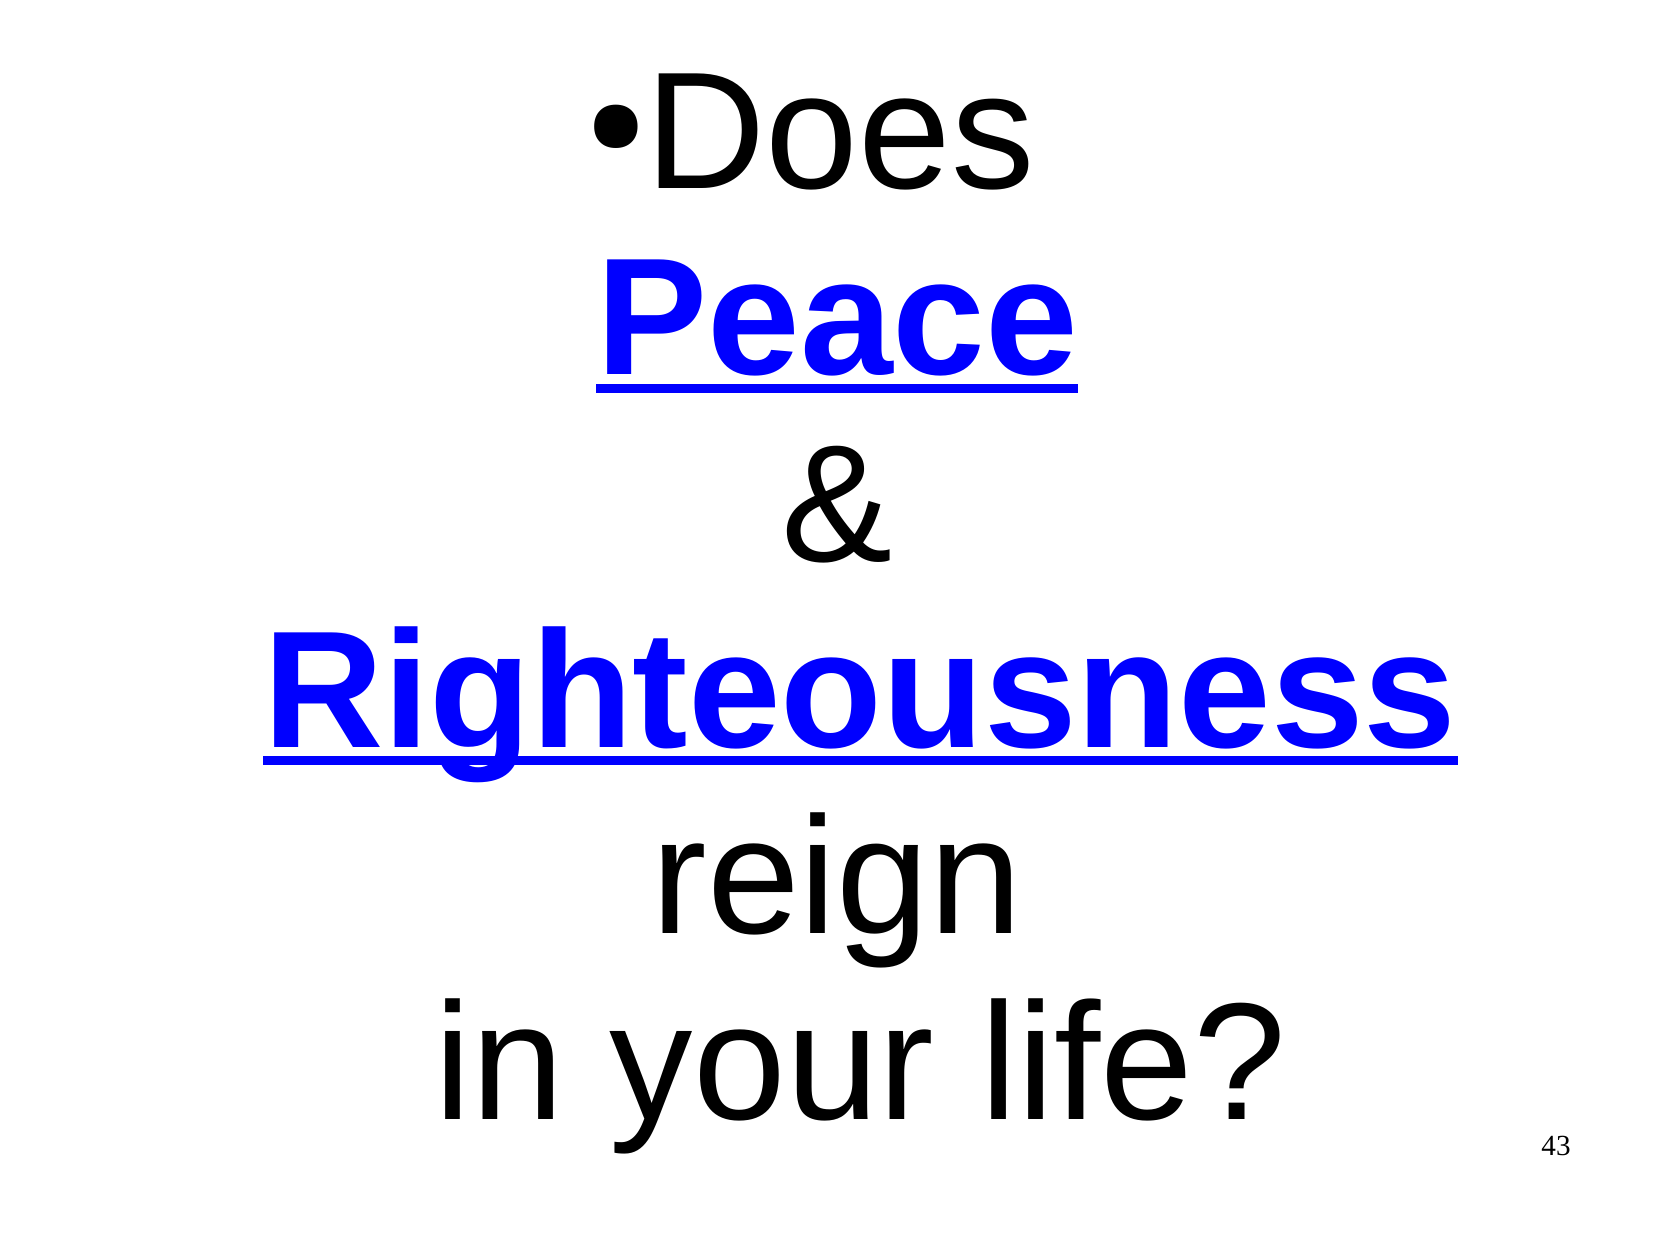

# Does Peace & Righteousness reign in your life?
43